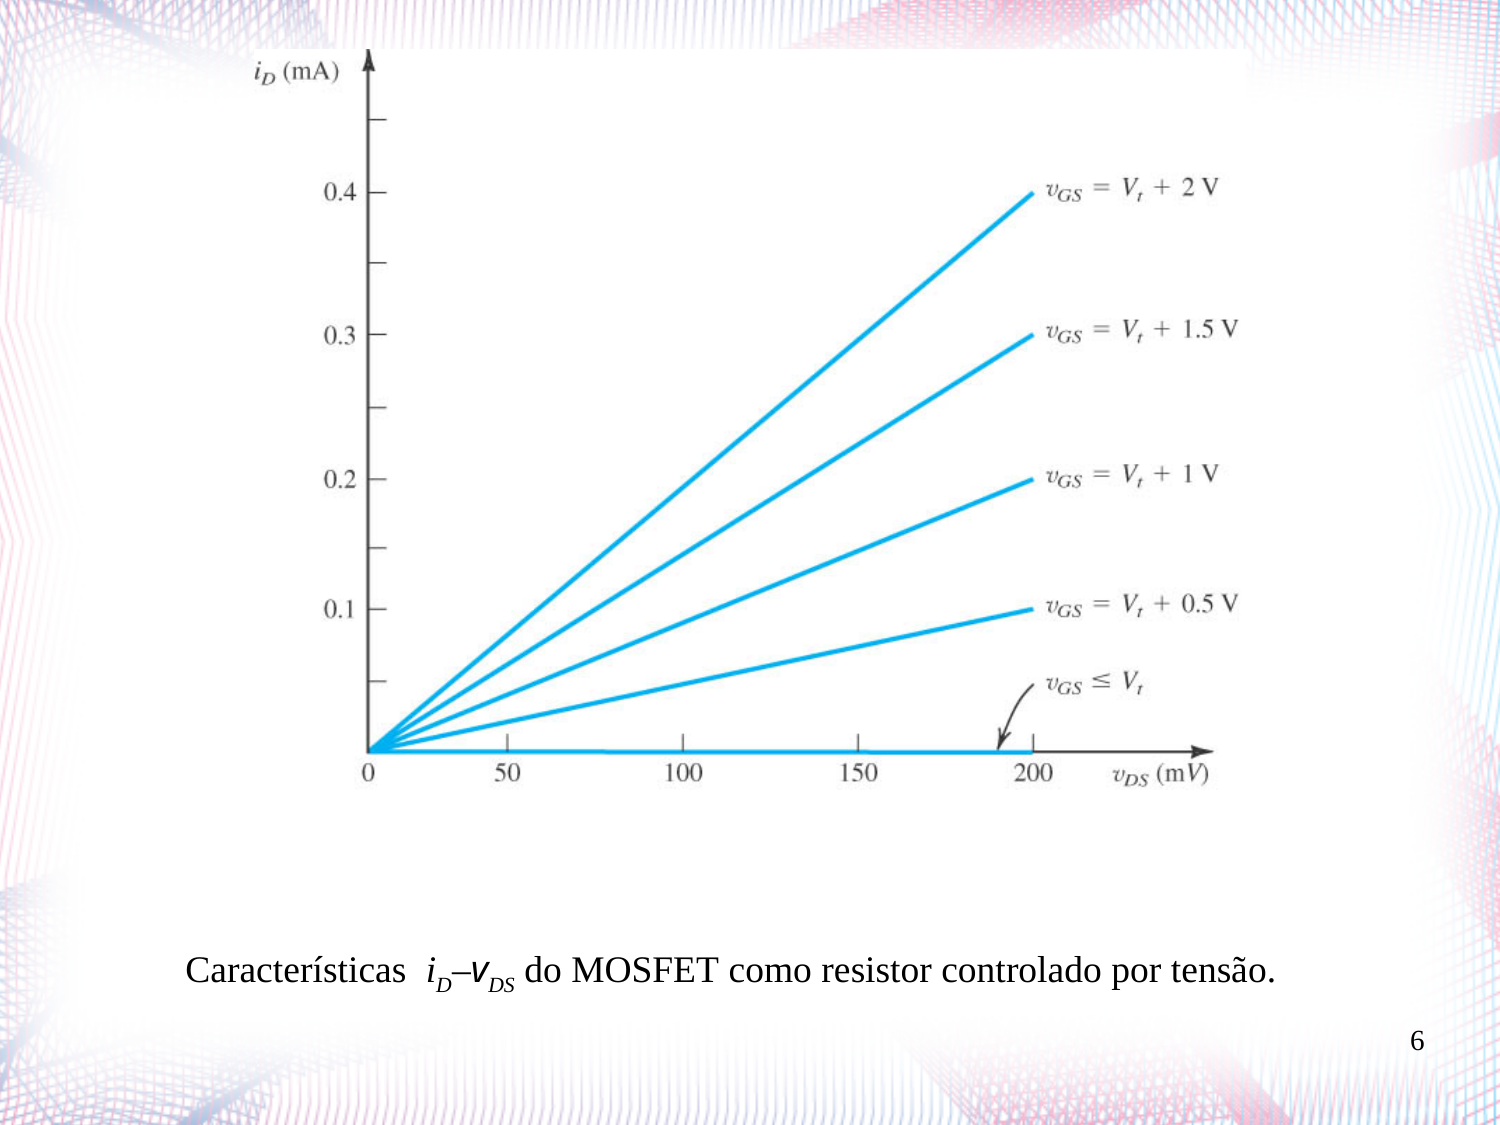

Características iD–vDS do MOSFET como resistor controlado por tensão.
6